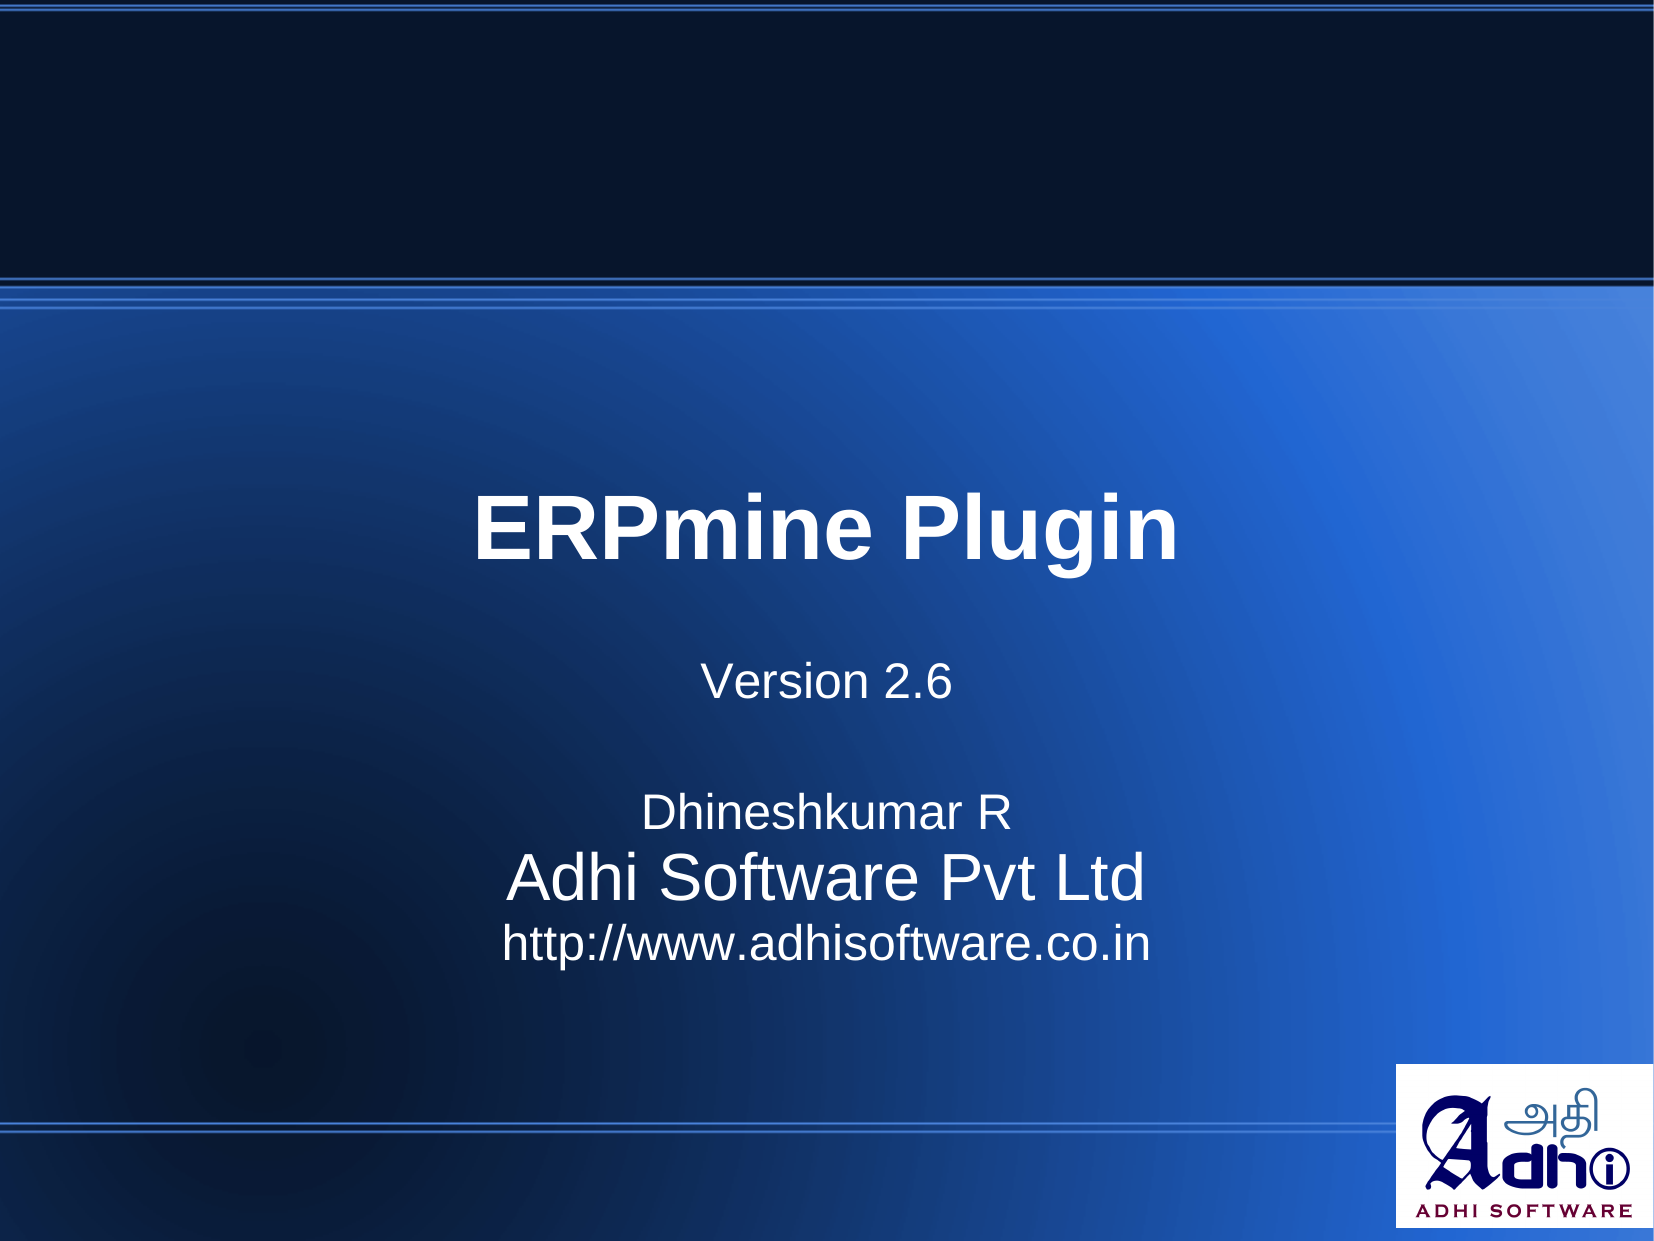

# ERPmine Plugin
Version 2.6
Dhineshkumar R
Adhi Software Pvt Ltd
http://www.adhisoftware.co.in